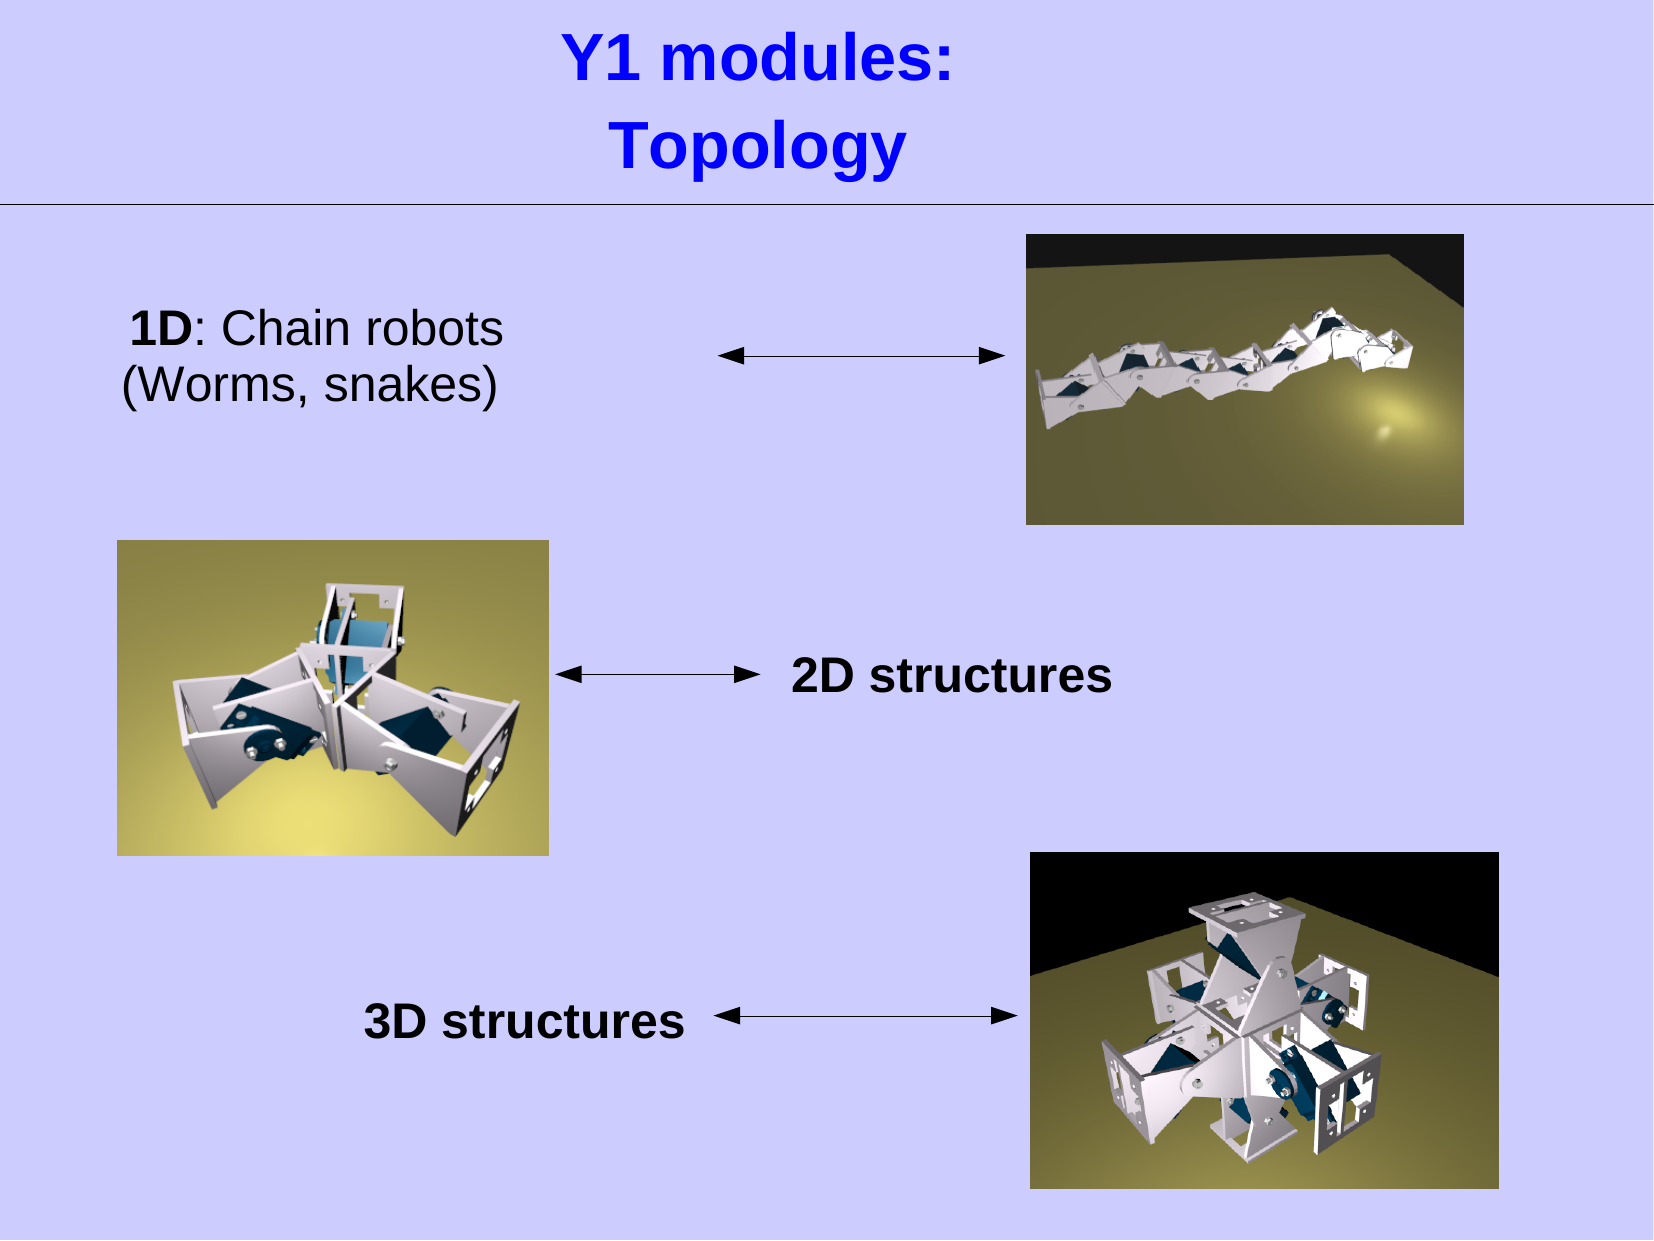

# Y1 modules: Topology
 1D: Chain robots
 (Worms, snakes)
 2D structures
 3D structures